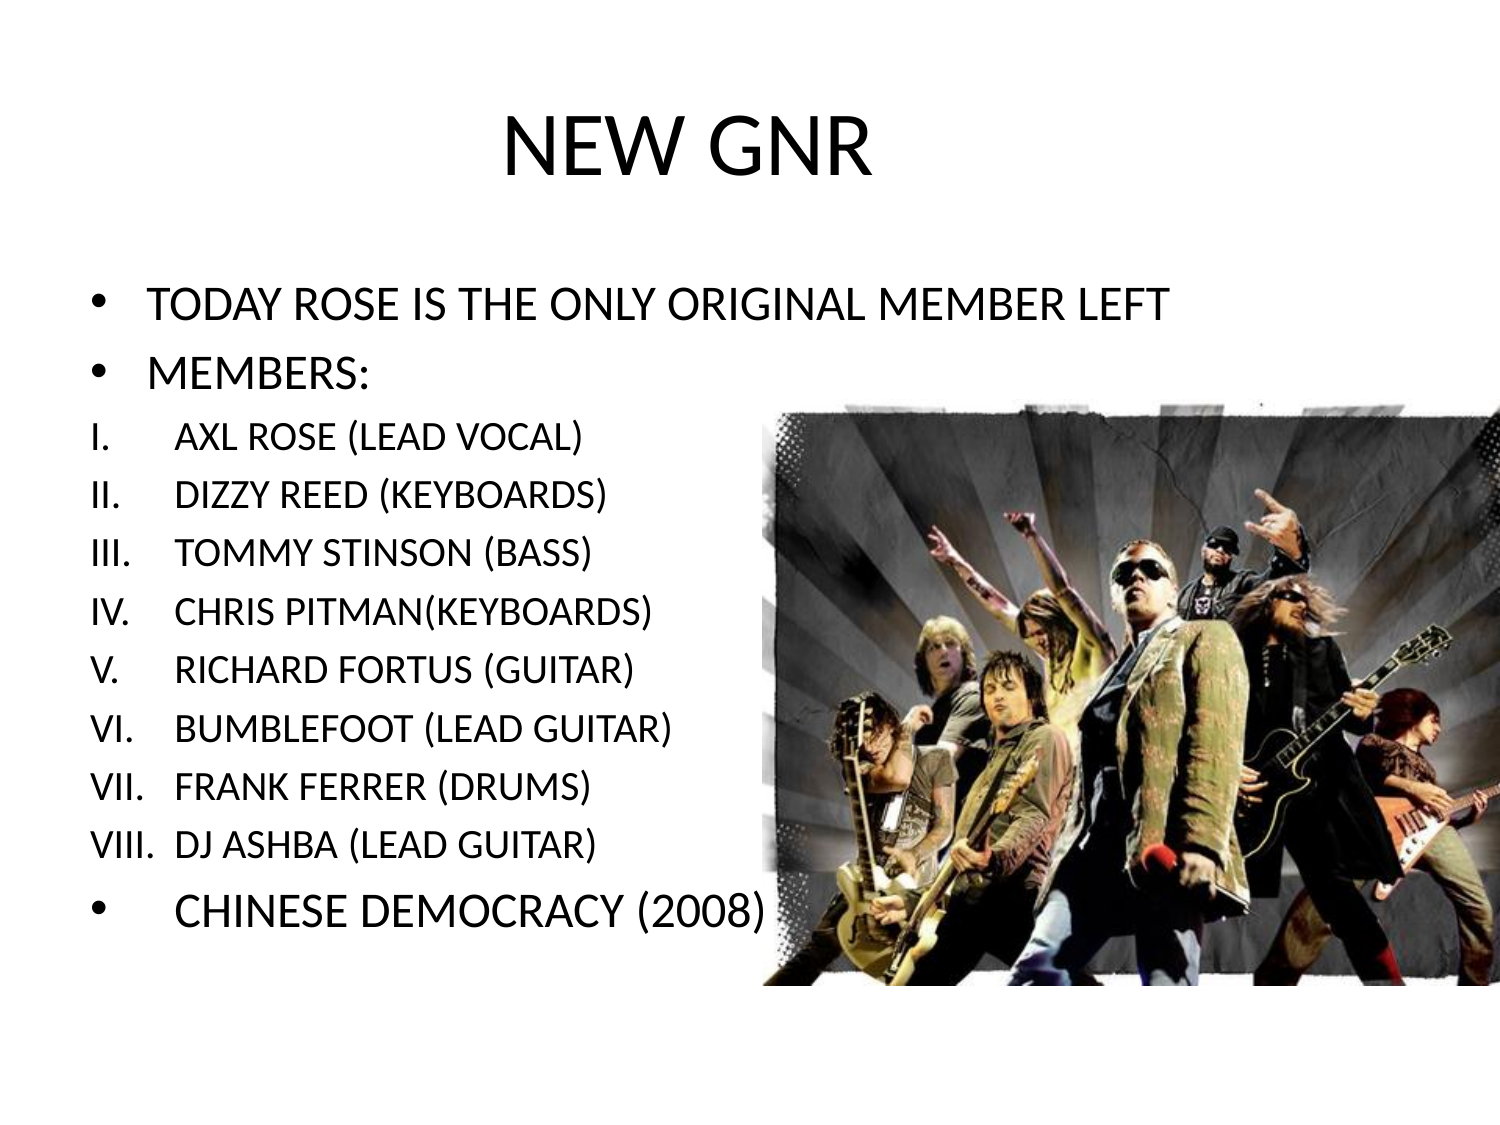

# NEW GNR
TODAY ROSE IS THE ONLY ORIGINAL MEMBER LEFT
MEMBERS:
AXL ROSE (LEAD VOCAL)
DIZZY REED (KEYBOARDS)
TOMMY STINSON (BASS)
CHRIS PITMAN(KEYBOARDS)
RICHARD FORTUS (GUITAR)
BUMBLEFOOT (LEAD GUITAR)
FRANK FERRER (DRUMS)
DJ ASHBA (LEAD GUITAR)
CHINESE DEMOCRACY (2008)